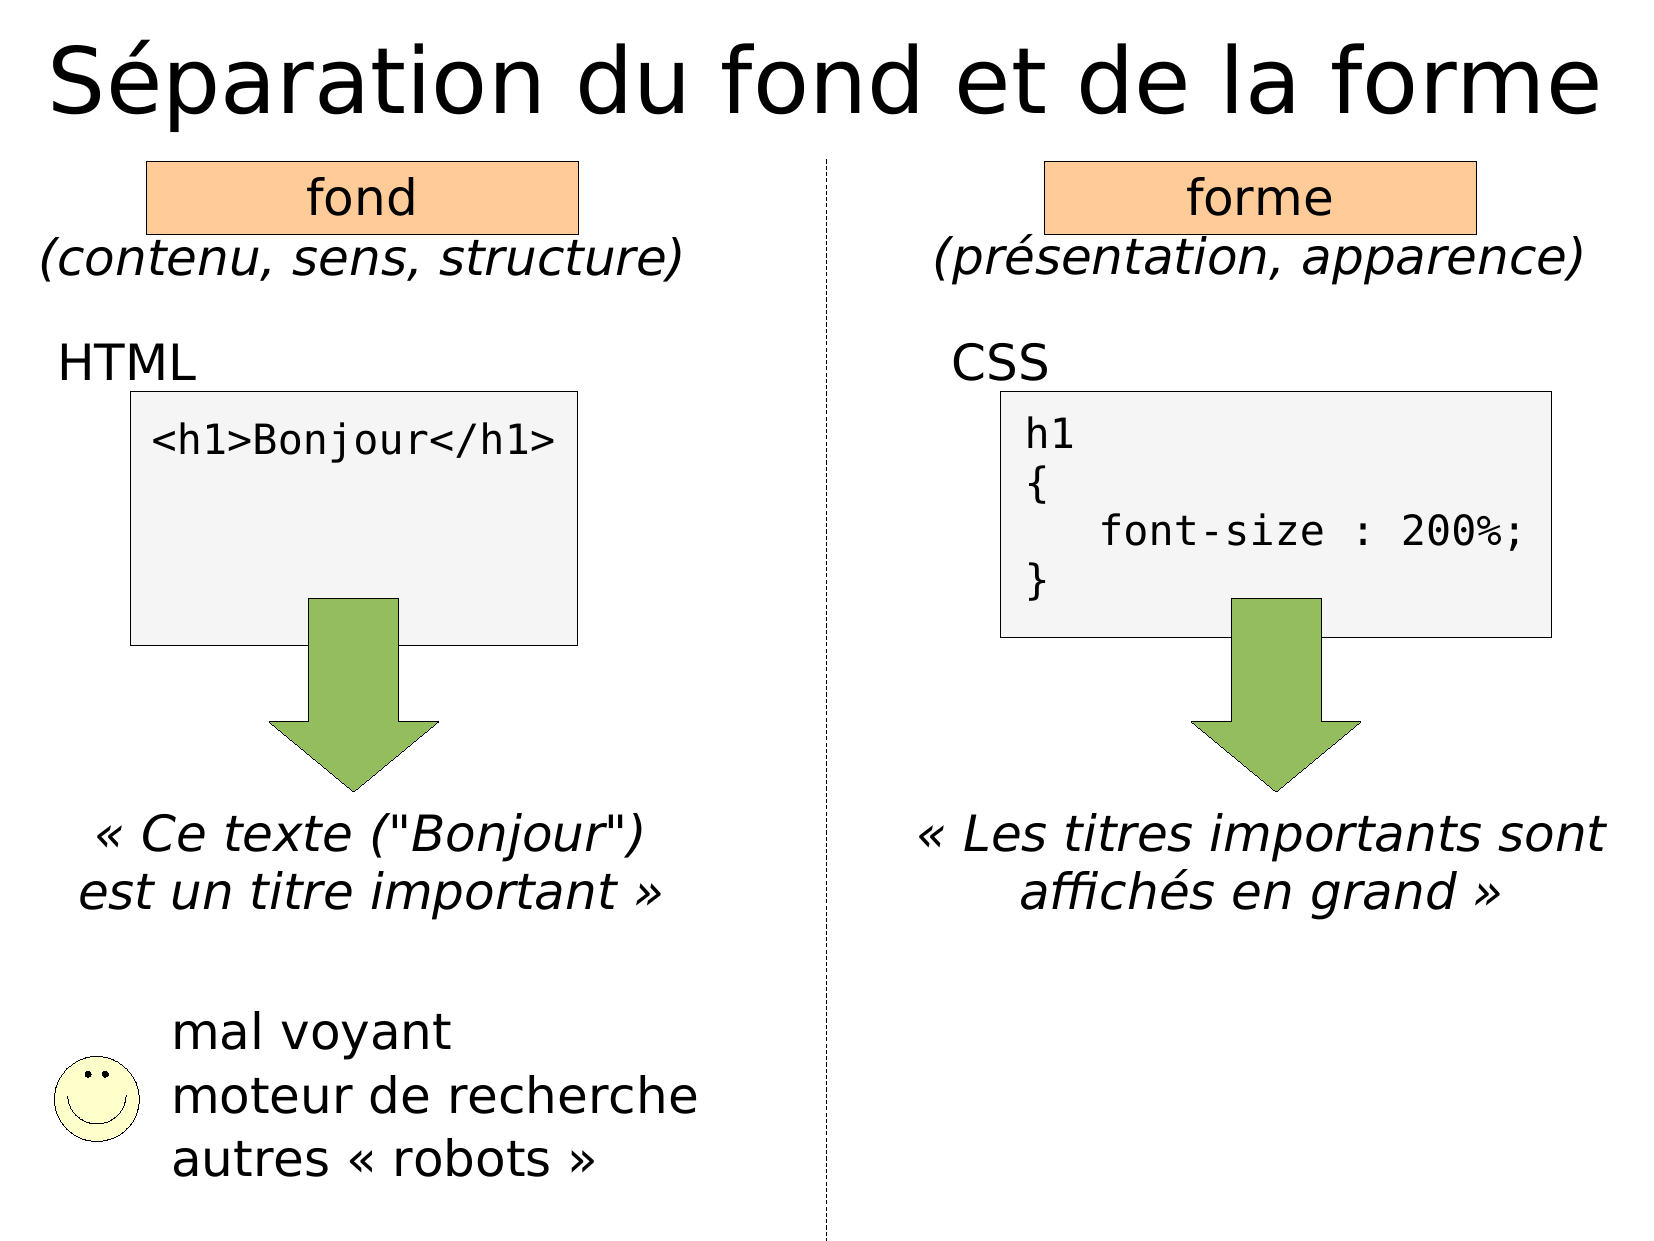

# Séparation du fond et de la forme
fond
forme
(présentation, apparence)
(contenu, sens, structure)
HTML
CSS
h1
{
	font-size : 200%;
}
<h1>Bonjour</h1>
« Ce texte ("Bonjour") est un titre important »
« Les titres importants sont affichés en grand »
mal voyant
moteur de recherche
autres « robots »